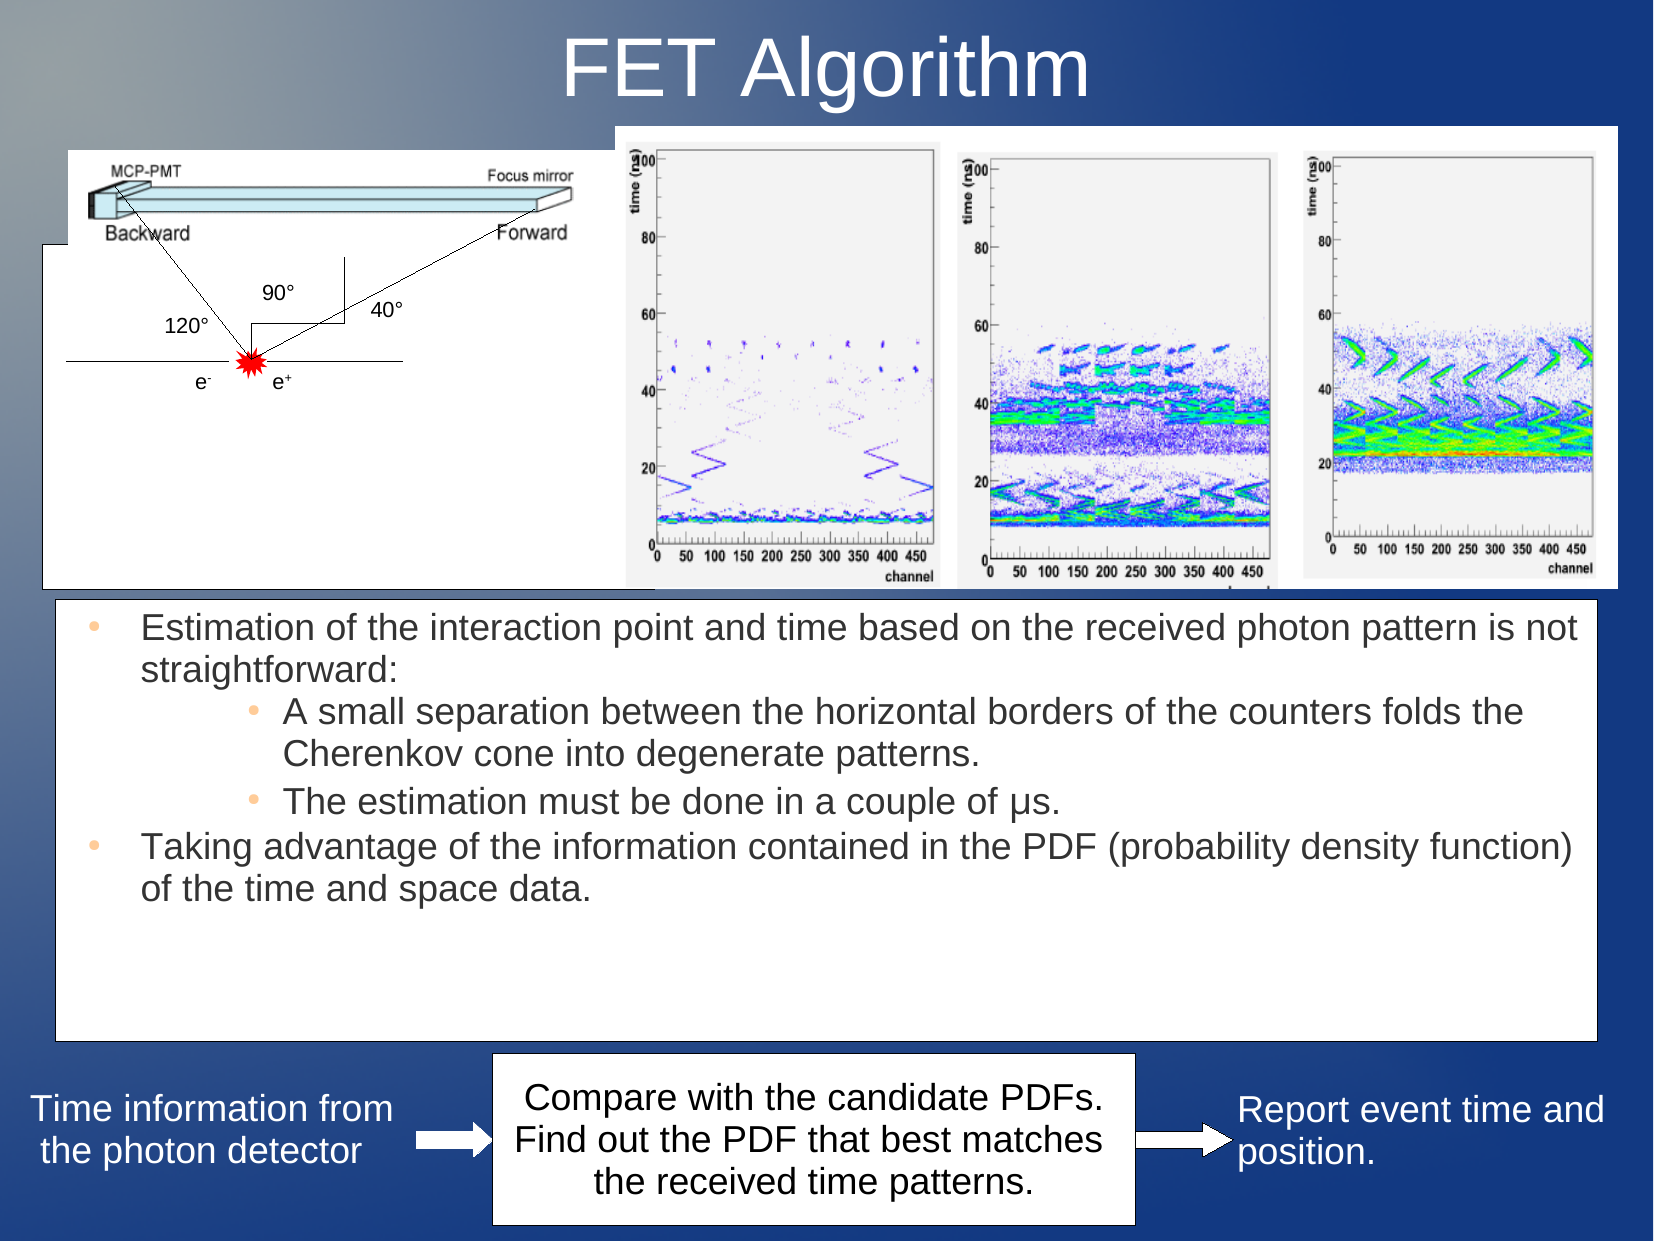

# FET Algorithm
90°
40°
120°
e-
e+
Estimation of the interaction point and time based on the received photon pattern is not straightforward:
A small separation between the horizontal borders of the counters folds the Cherenkov cone into degenerate patterns.
The estimation must be done in a couple of μs.
Taking advantage of the information contained in the PDF (probability density function) of the time and space data.
Compare with the candidate PDFs.
Find out the PDF that best matches
the received time patterns.
Time information from
 the photon detector
Report event time and
position.